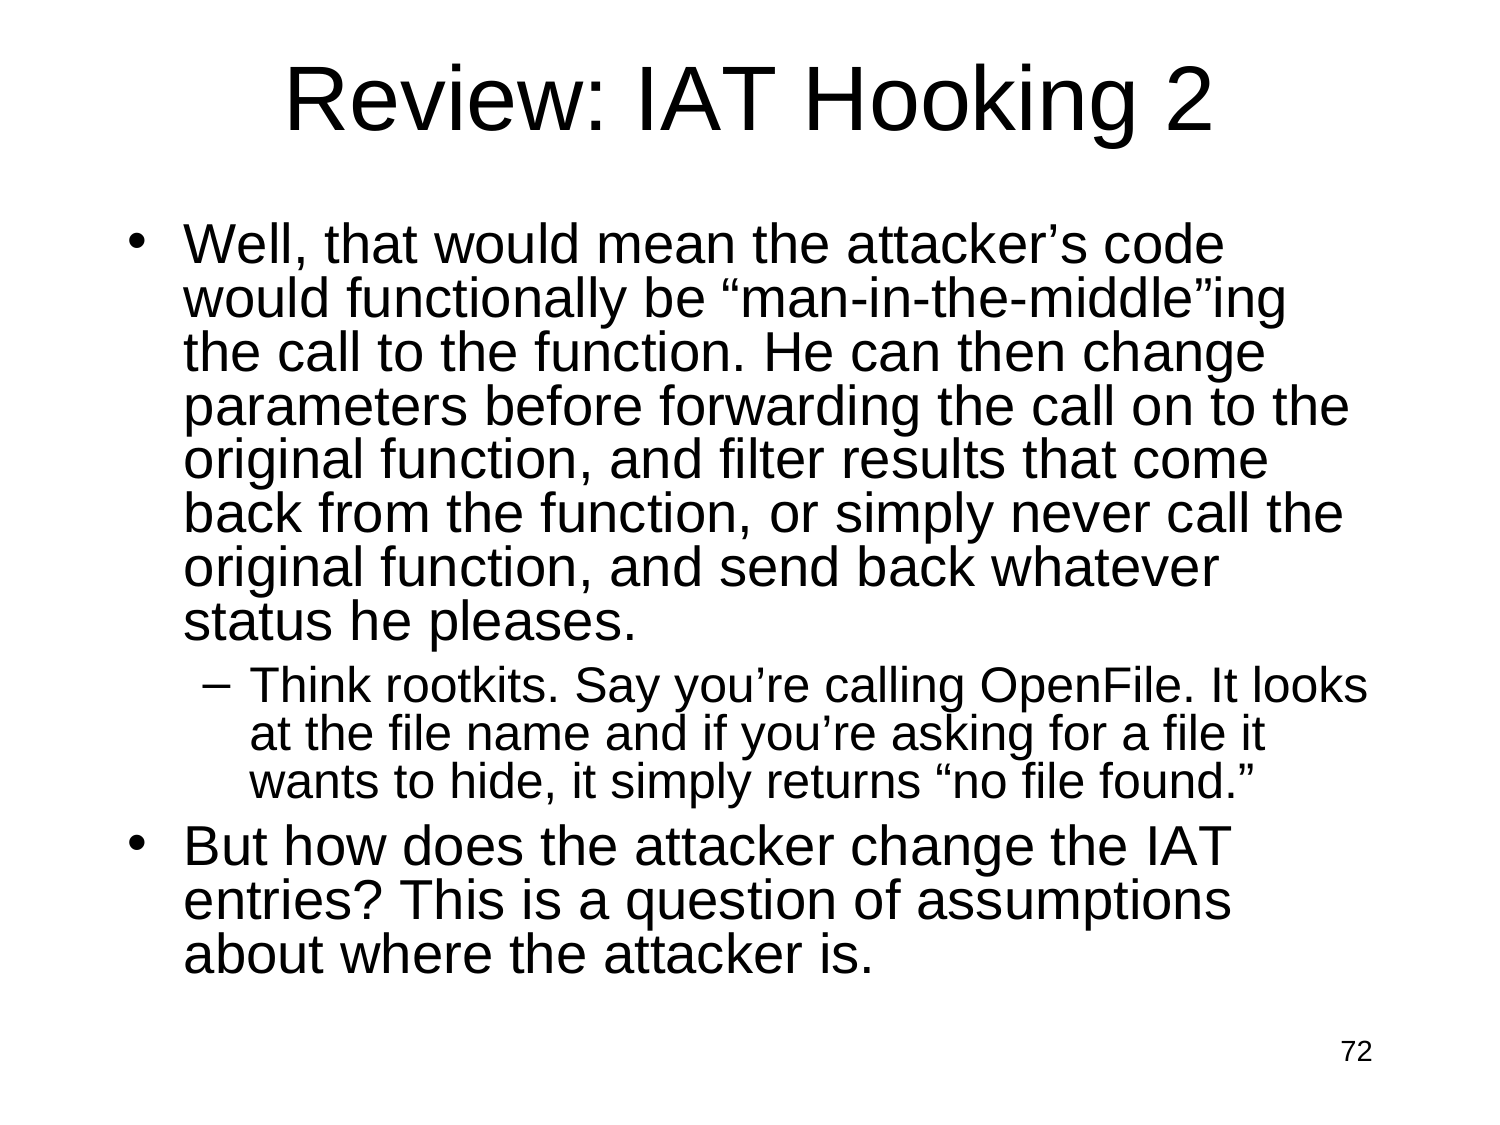

# Review: IAT Hooking 2
Well, that would mean the attacker’s code would functionally be “man-in-the-middle”ing the call to the function. He can then change parameters before forwarding the call on to the original function, and filter results that come back from the function, or simply never call the original function, and send back whatever status he pleases.
Think rootkits. Say you’re calling OpenFile. It looks at the file name and if you’re asking for a file it wants to hide, it simply returns “no file found.”
But how does the attacker change the IAT entries? This is a question of assumptions about where the attacker is.